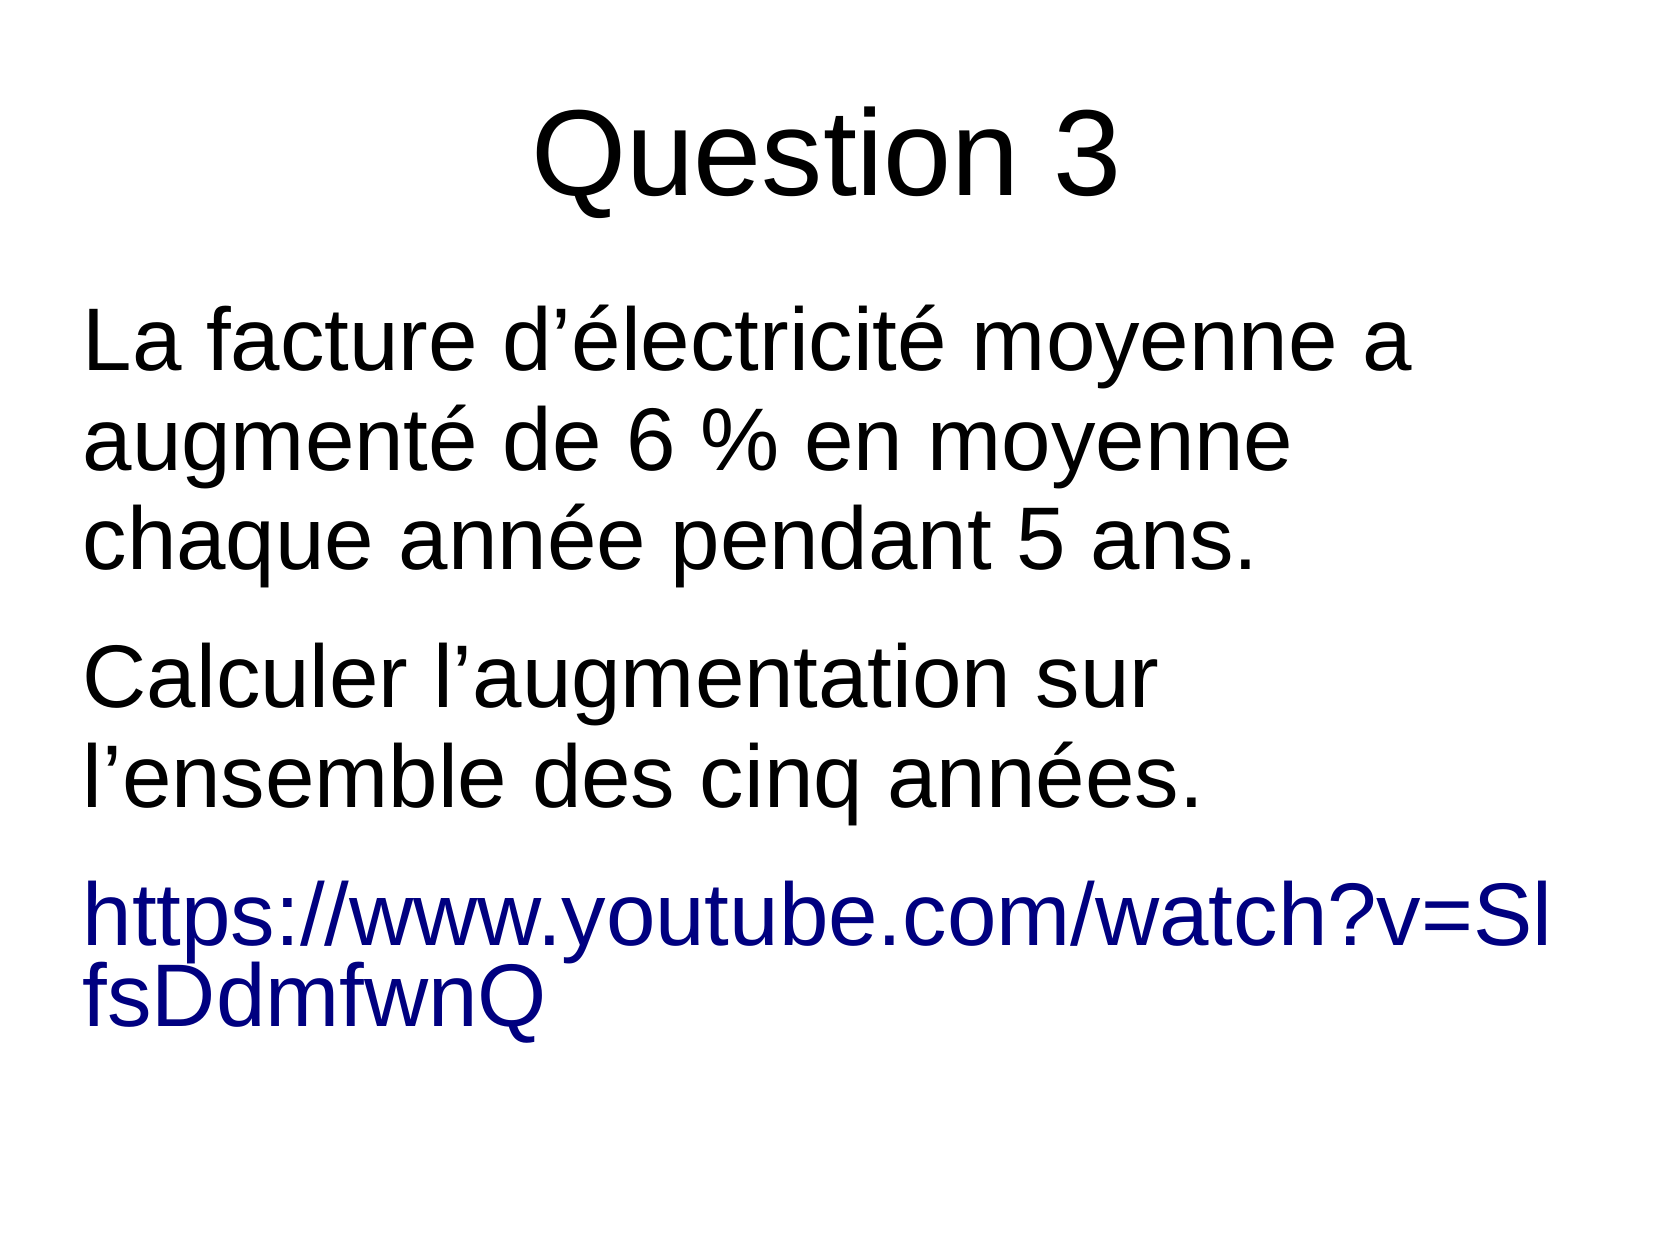

# Question 3
La facture d’électricité moyenne a augmenté de 6 % en moyenne chaque année pendant 5 ans.
Calculer l’augmentation sur l’ensemble des cinq années.
https://www.youtube.com/watch?v=SlfsDdmfwnQ